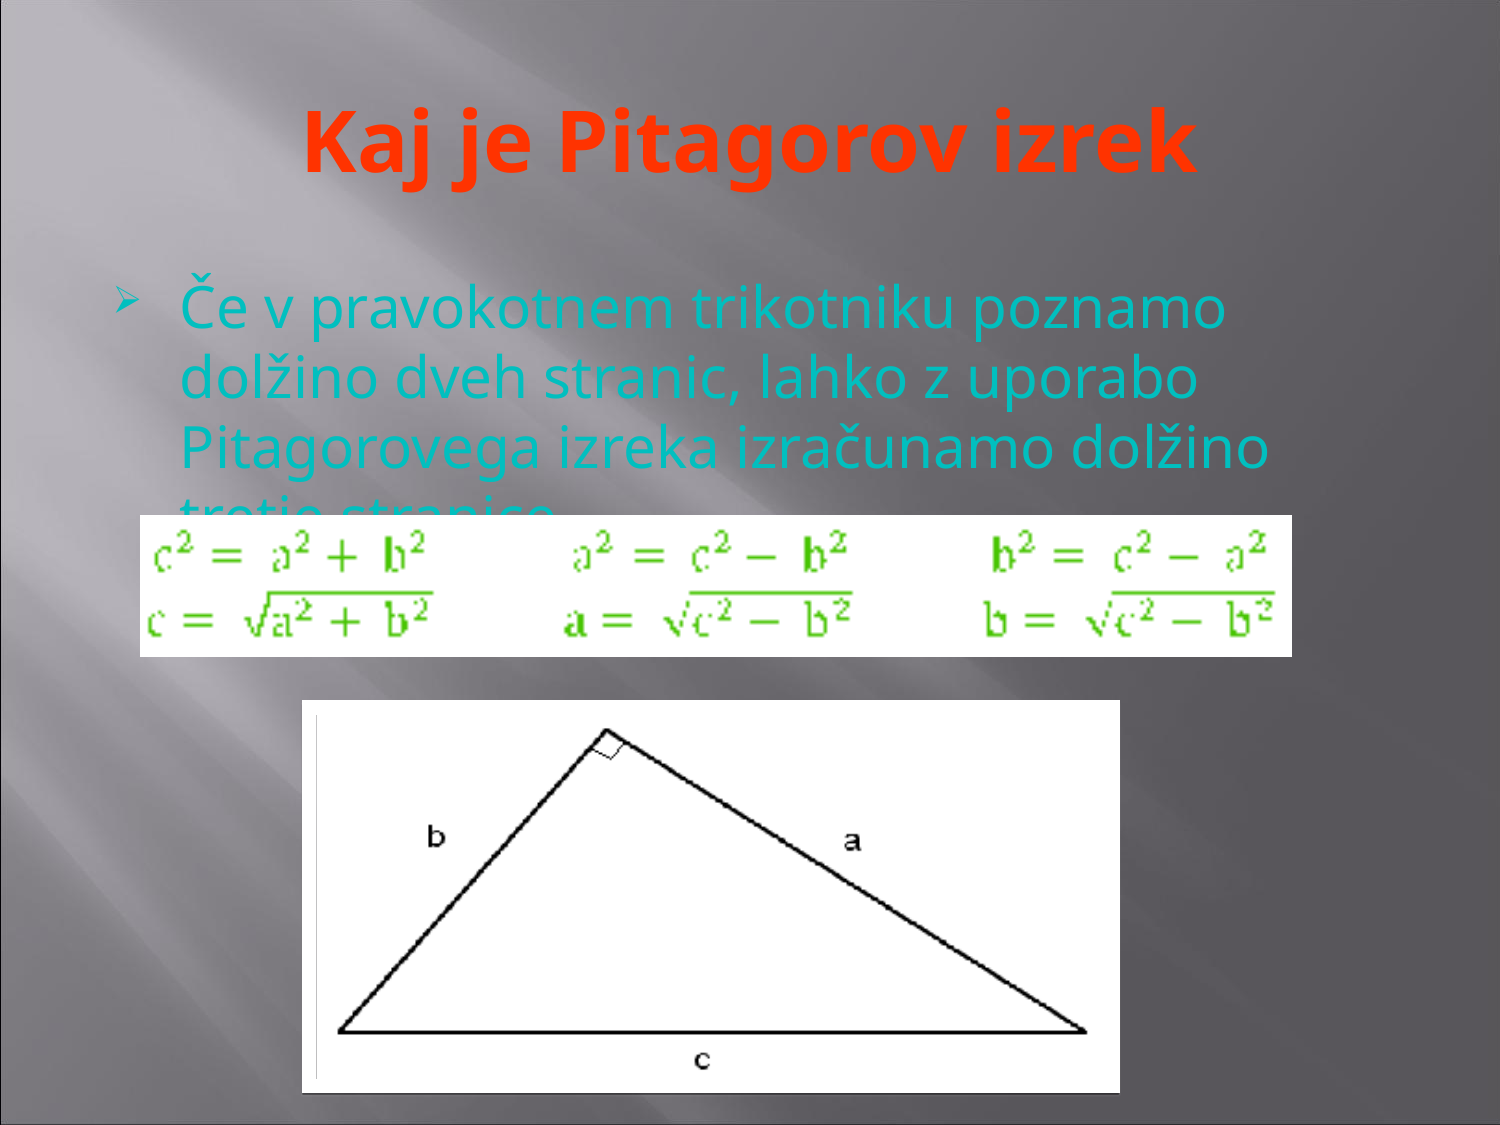

# Kaj je Pitagorov izrek
Če v pravokotnem trikotniku poznamo dolžino dveh stranic, lahko z uporabo Pitagorovega izreka izračunamo dolžino tretje stranice.